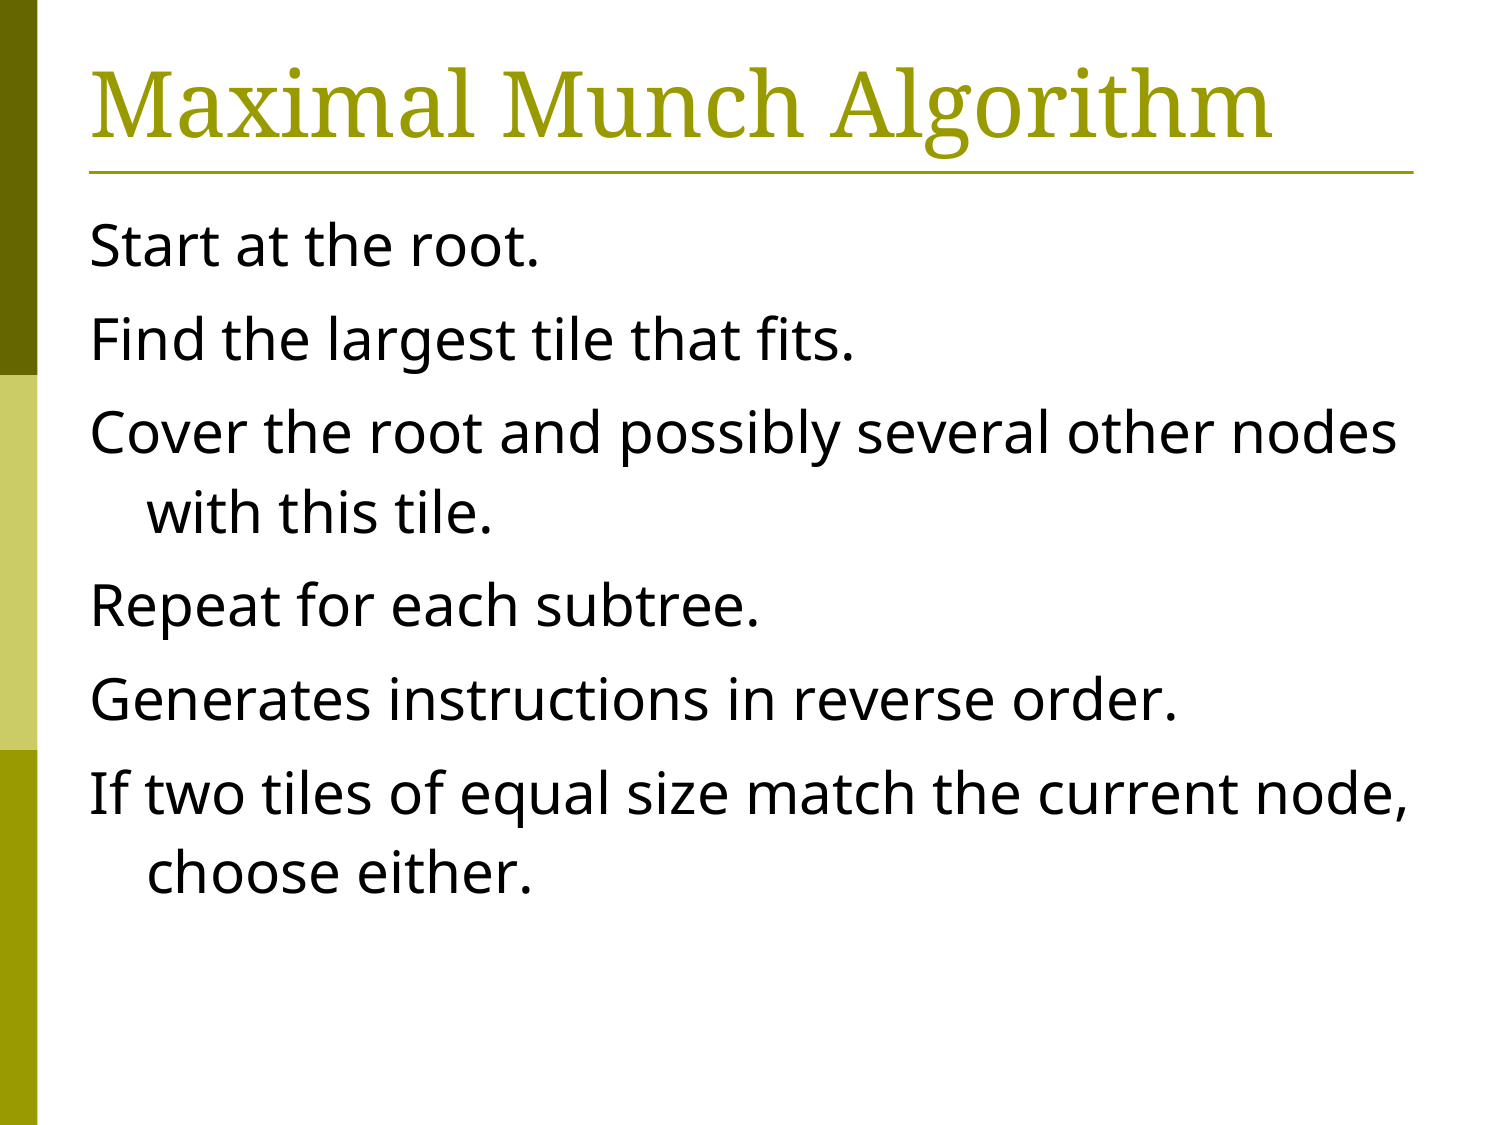

# Maximal Munch Algorithm
Start at the root.
Find the largest tile that fits.
Cover the root and possibly several other nodes with this tile.
Repeat for each subtree.
Generates instructions in reverse order.
If two tiles of equal size match the current node, choose either.